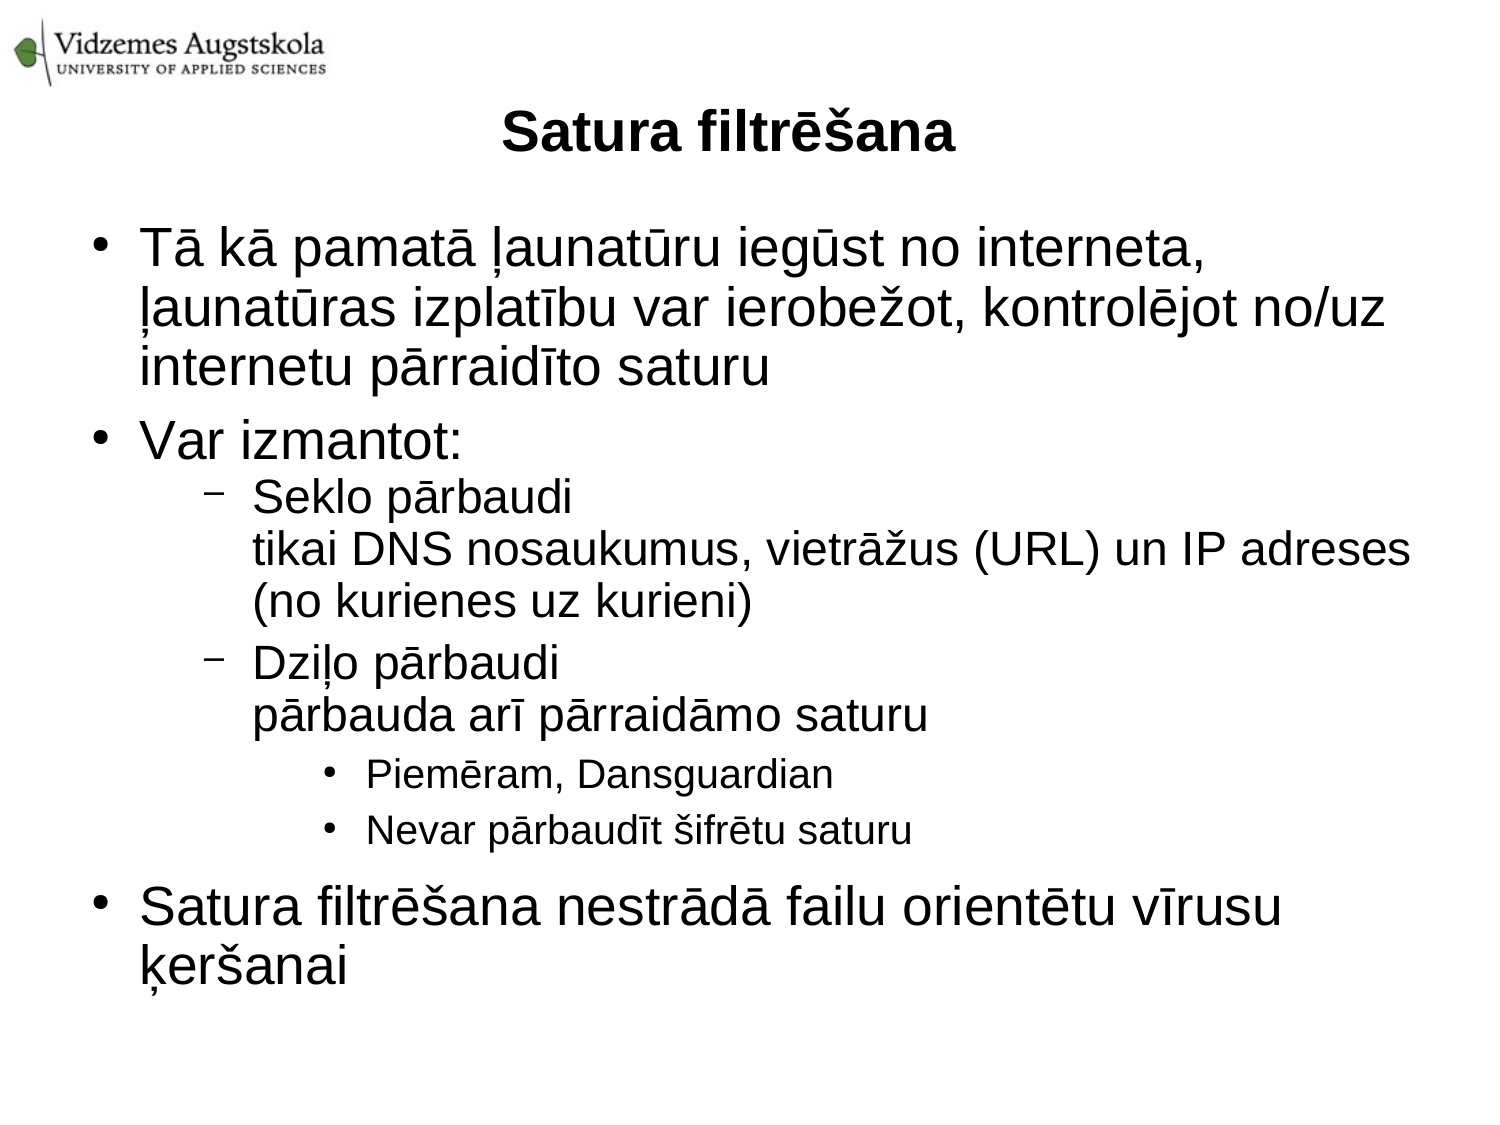

# Satura filtrēšana
Tā kā pamatā ļaunatūru iegūst no interneta, ļaunatūras izplatību var ierobežot, kontrolējot no/uz internetu pārraidīto saturu
Var izmantot:
Seklo pārbaudi
tikai DNS nosaukumus, vietrāžus (URL) un IP adreses (no kurienes uz kurieni)
Dziļo pārbaudi
pārbauda arī pārraidāmo saturu
Piemēram, Dansguardian
Nevar pārbaudīt šifrētu saturu
Satura filtrēšana nestrādā failu orientētu vīrusu ķeršanai